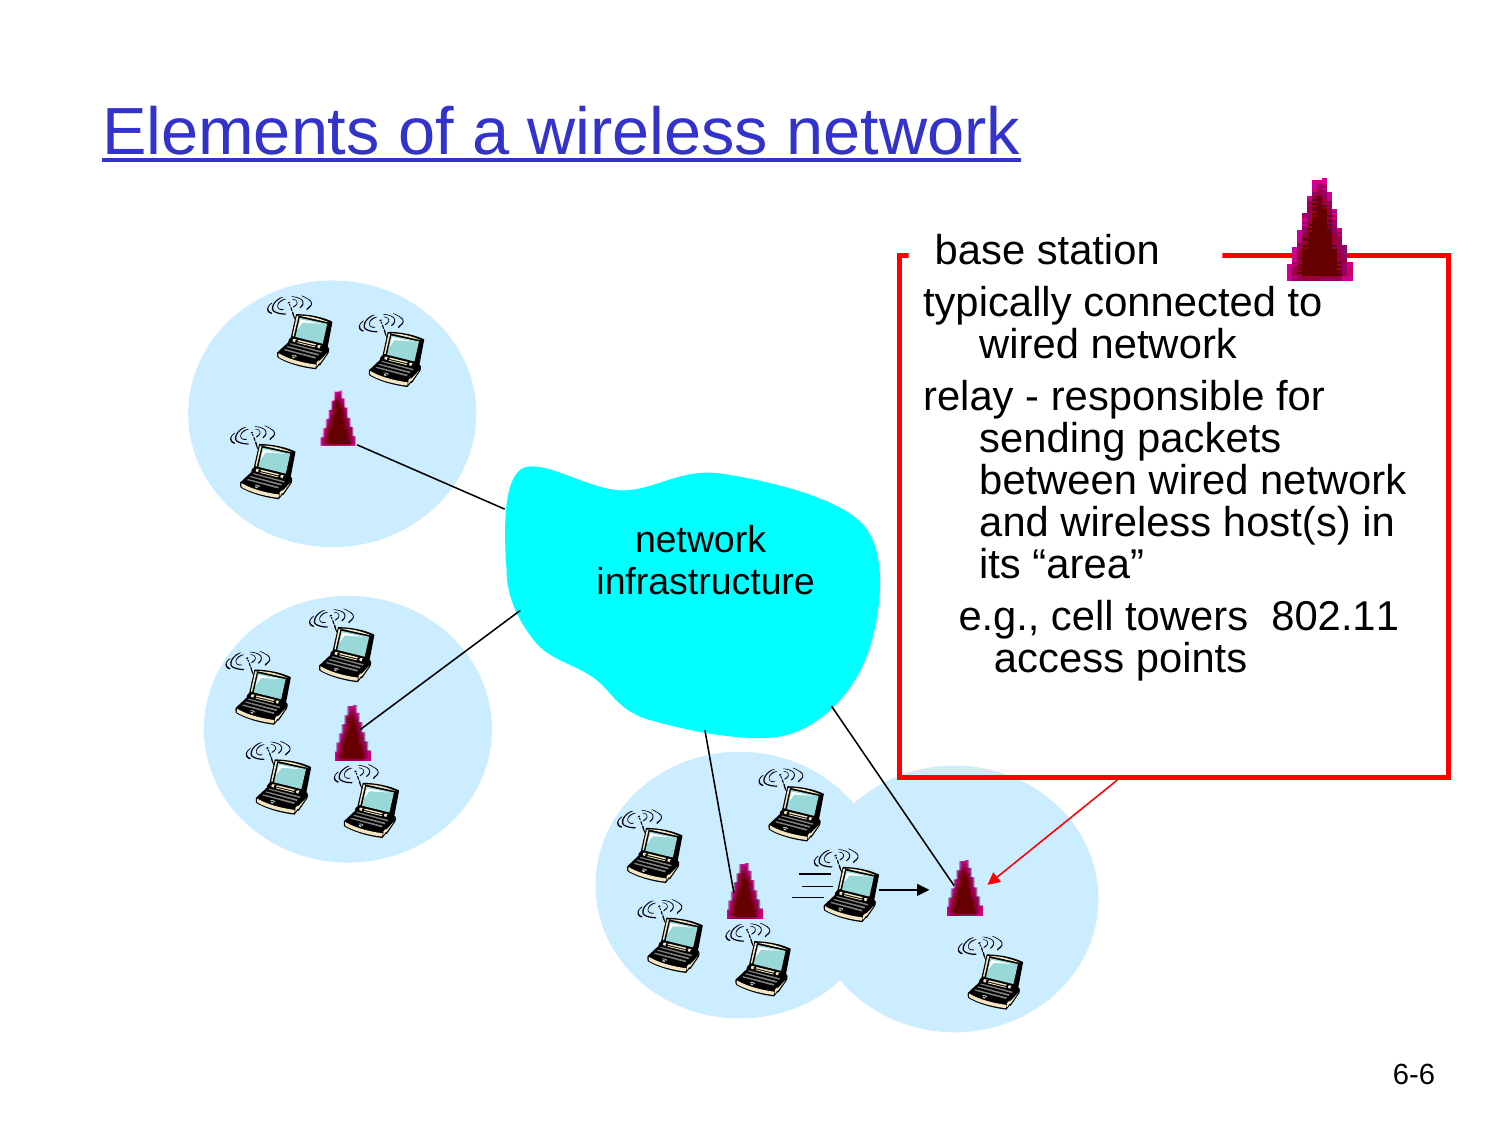

# Elements of a wireless network
 base station
typically connected to wired network
relay - responsible for sending packets between wired network and wireless host(s) in its “area”
e.g., cell towers 802.11 access points
network
infrastructure
6